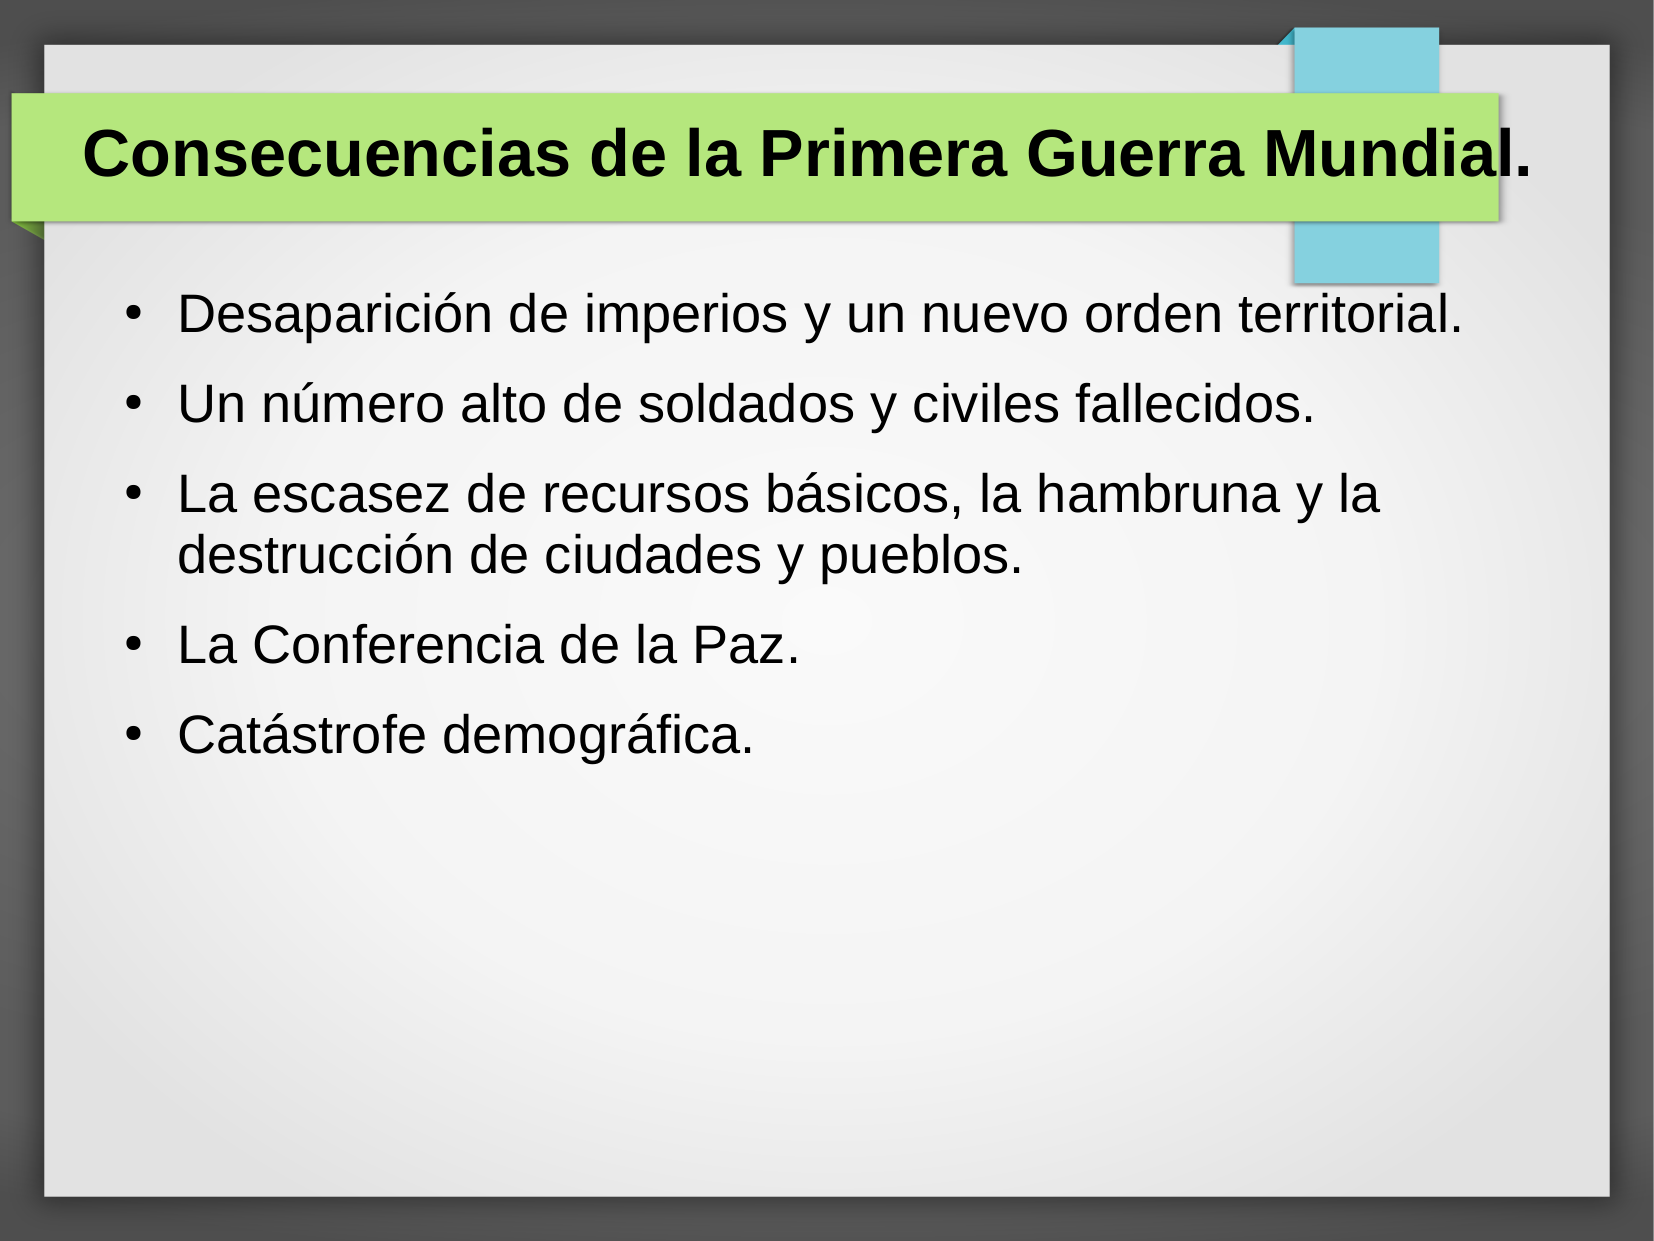

# Consecuencias de la Primera Guerra Mundial.
Desaparición de imperios y un nuevo orden territorial.
Un número alto de soldados y civiles fallecidos.
La escasez de recursos básicos, la hambruna y la destrucción de ciudades y pueblos.
La Conferencia de la Paz.
Catástrofe demográfica.